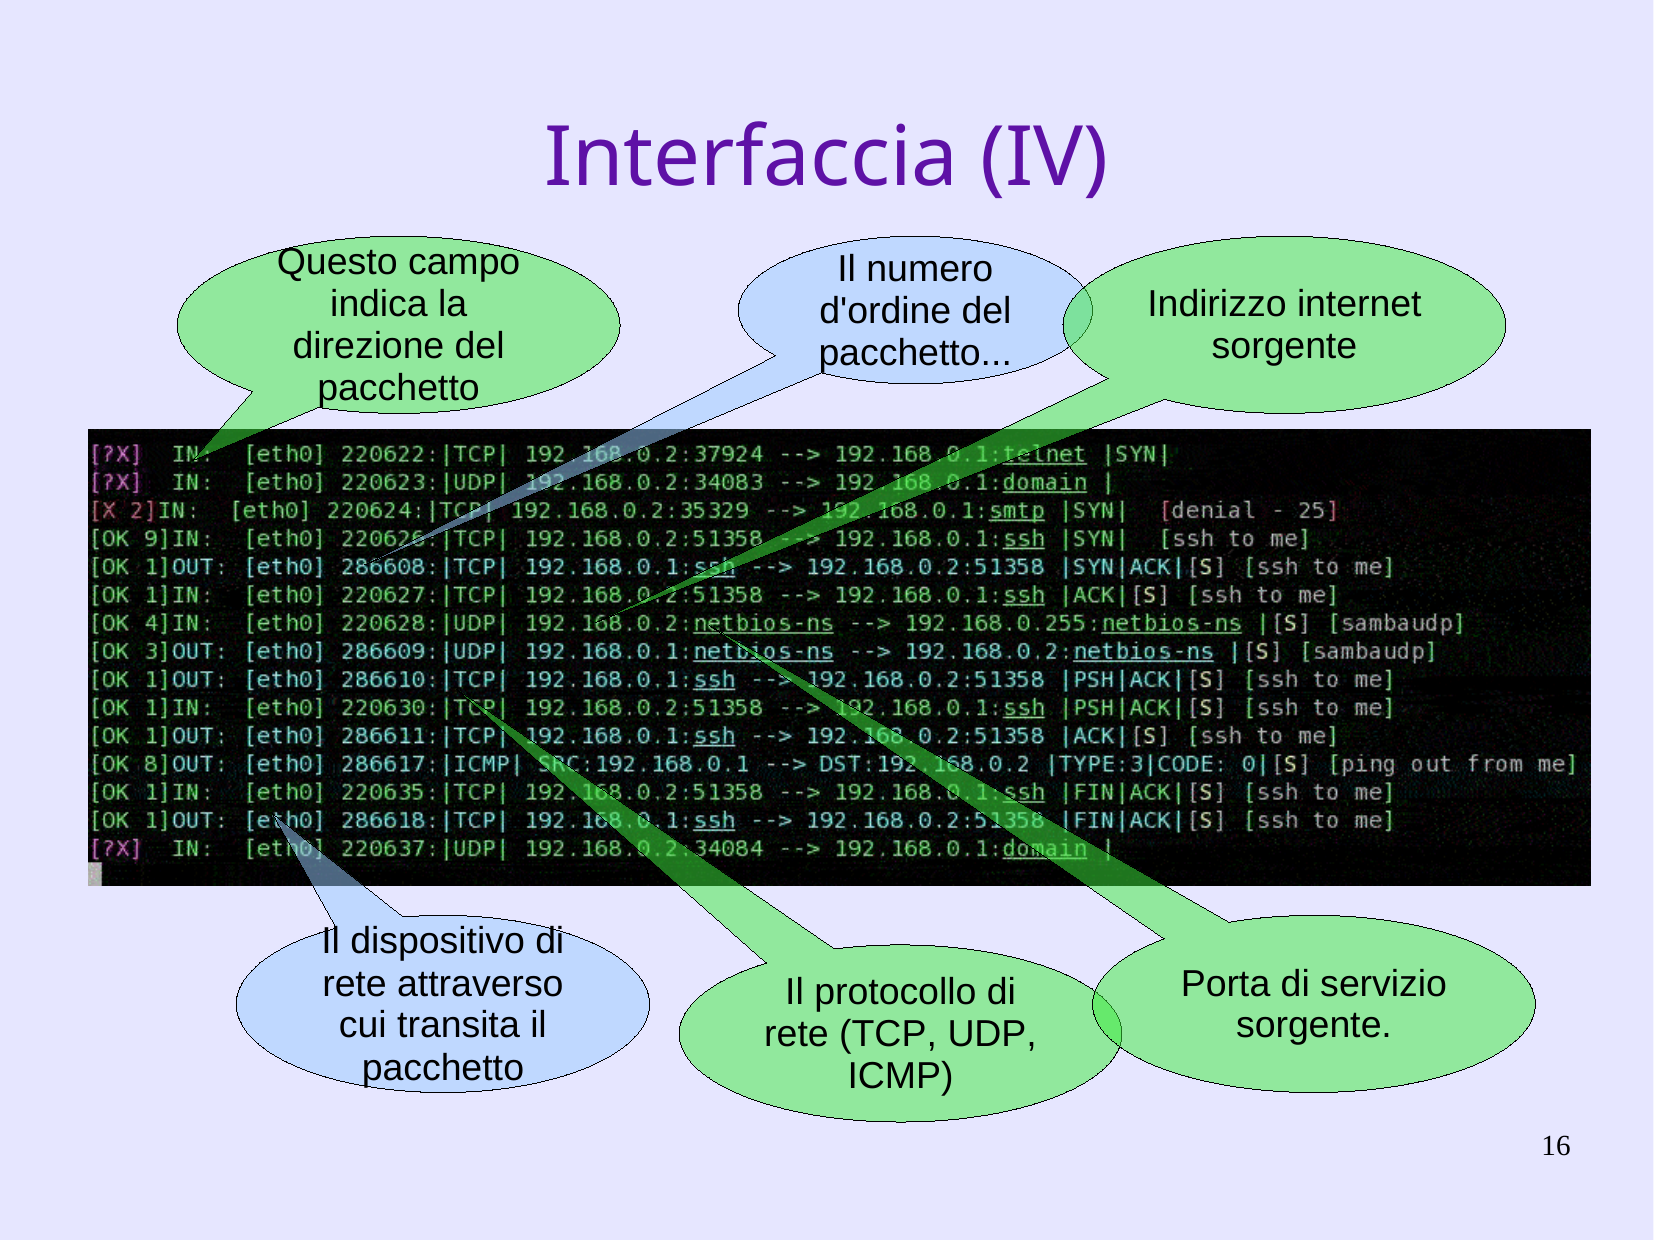

# Interfaccia (IV)
Questo campo indica la direzione del pacchetto
Il numero d'ordine del pacchetto...
Indirizzo internet
sorgente
Il dispositivo di rete attraverso cui transita il pacchetto
Porta di servizio sorgente.
Il protocollo di rete (TCP, UDP, ICMP)
16